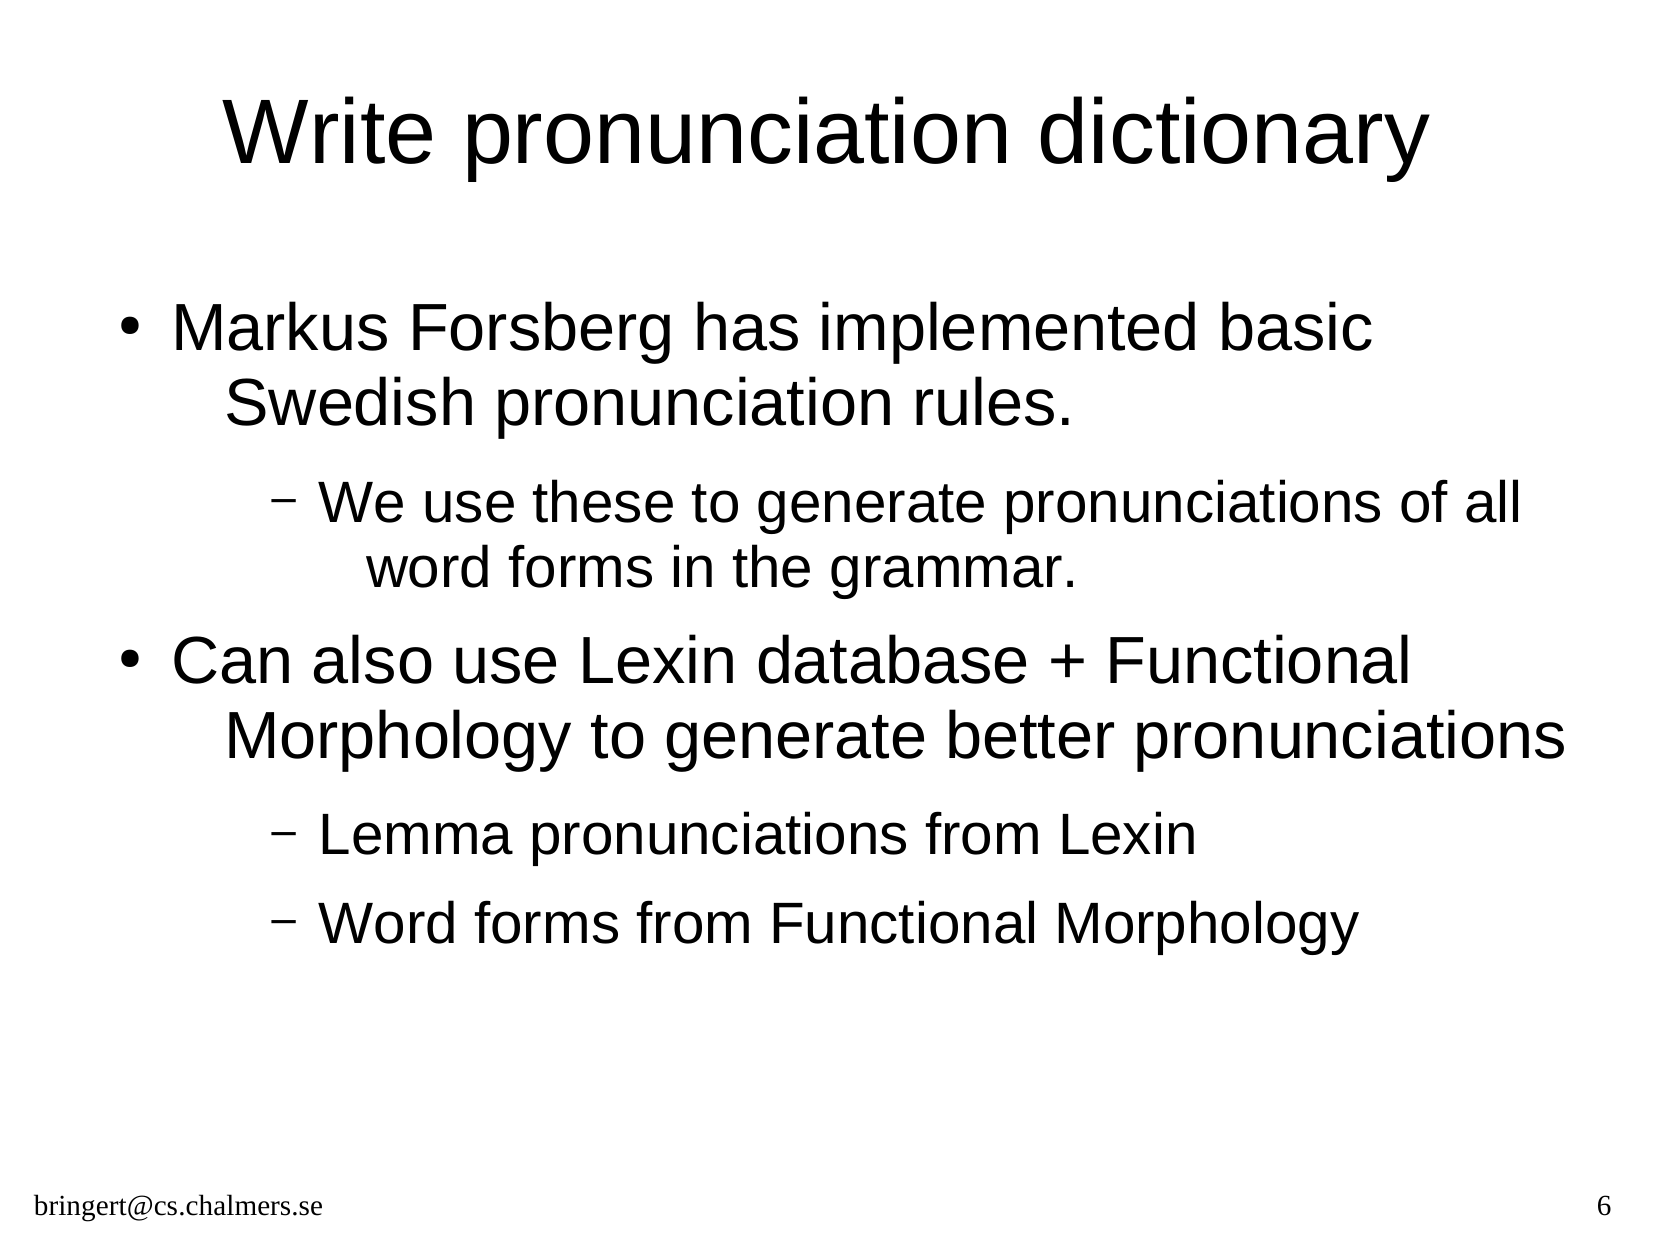

# Write pronunciation dictionary
Markus Forsberg has implemented basic Swedish pronunciation rules.
We use these to generate pronunciations of all word forms in the grammar.
Can also use Lexin database + Functional Morphology to generate better pronunciations
Lemma pronunciations from Lexin
Word forms from Functional Morphology
bringert@cs.chalmers.se
6